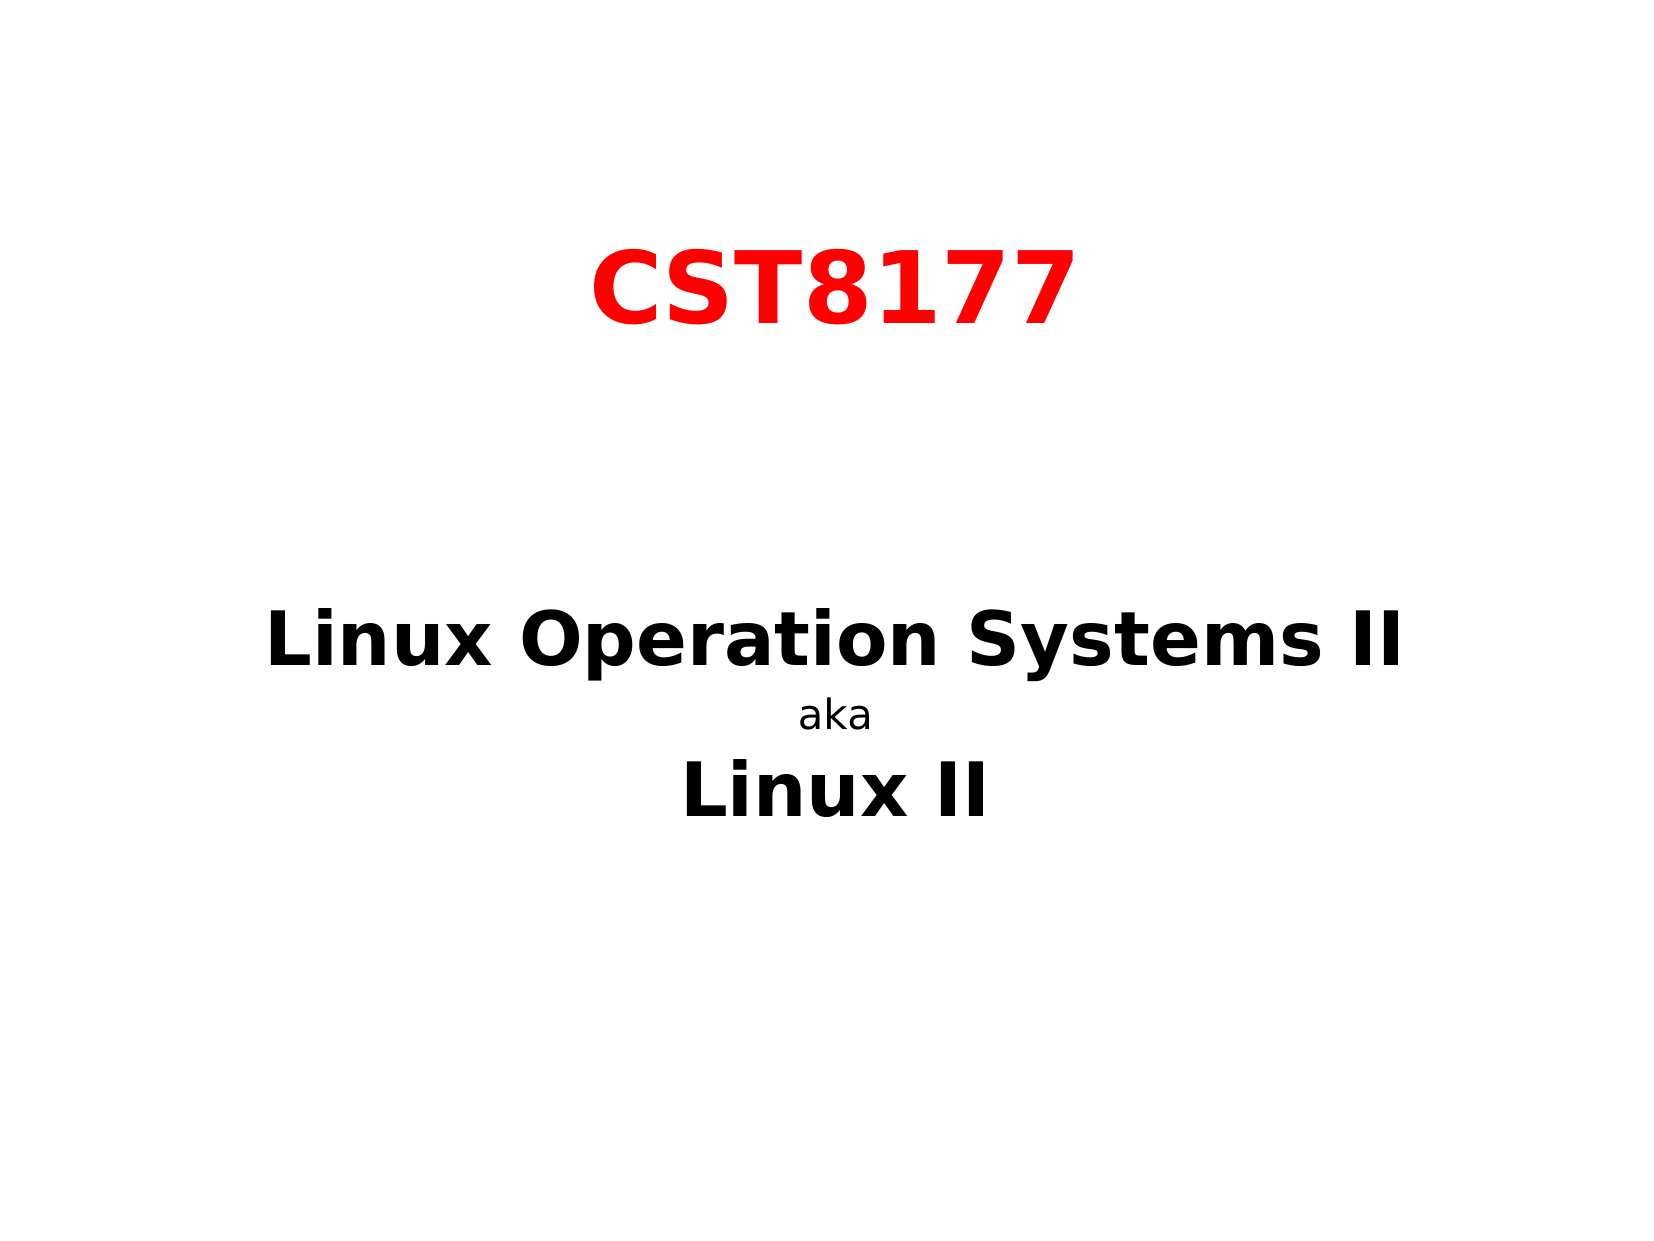

CST8177
Linux Operation Systems II
aka
Linux II